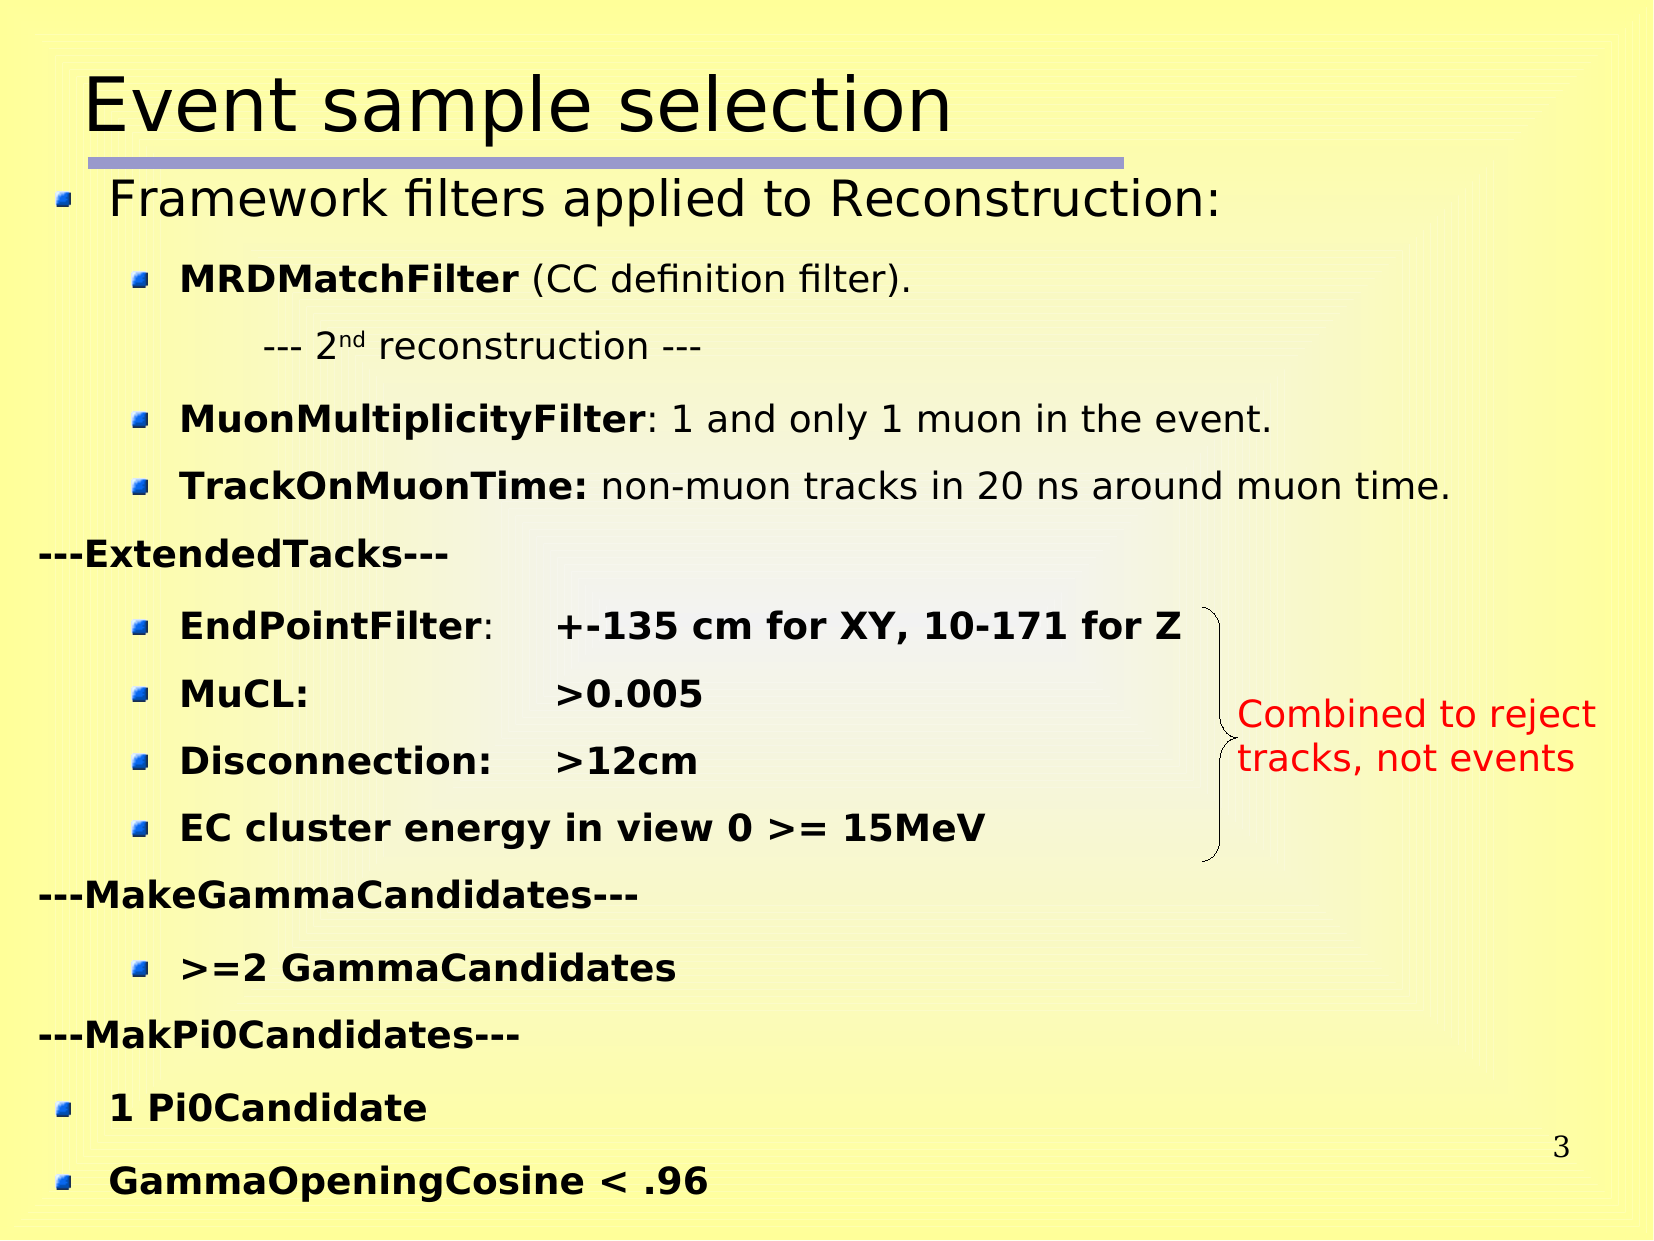

# Event sample selection
Framework filters applied to Reconstruction:
MRDMatchFilter (CC definition filter).
 			--- 2nd reconstruction ---
MuonMultiplicityFilter: 1 and only 1 muon in the event.
TrackOnMuonTime: non-muon tracks in 20 ns around muon time.
---ExtendedTacks---
EndPointFilter: 	+-135 cm for XY, 10-171 for Z
MuCL: 			>0.005
Disconnection: 	>12cm
EC cluster energy in view 0 >= 15MeV
---MakeGammaCandidates---
>=2 GammaCandidates
---MakPi0Candidates---
1 Pi0Candidate
GammaOpeningCosine < .96
Combined to reject tracks, not events
3